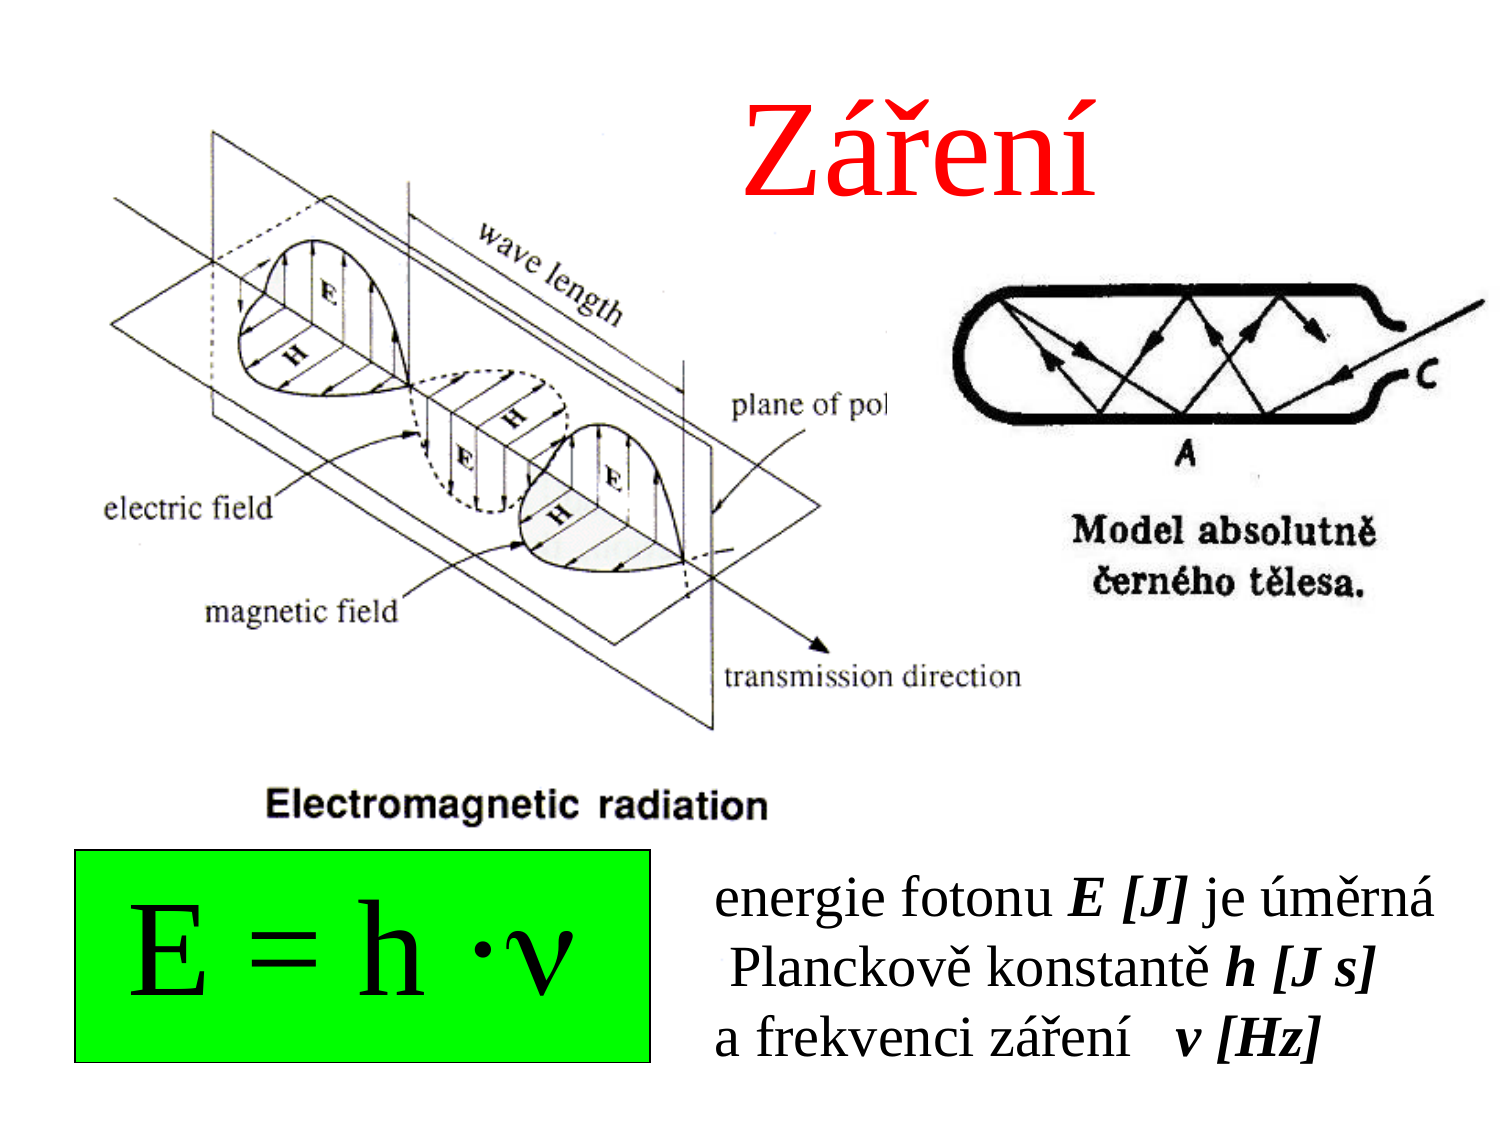

Záření
E = h ·
energie fotonu E [J] je úměrná Planckově konstantě h [J s]
a frekvenci záření v [Hz]